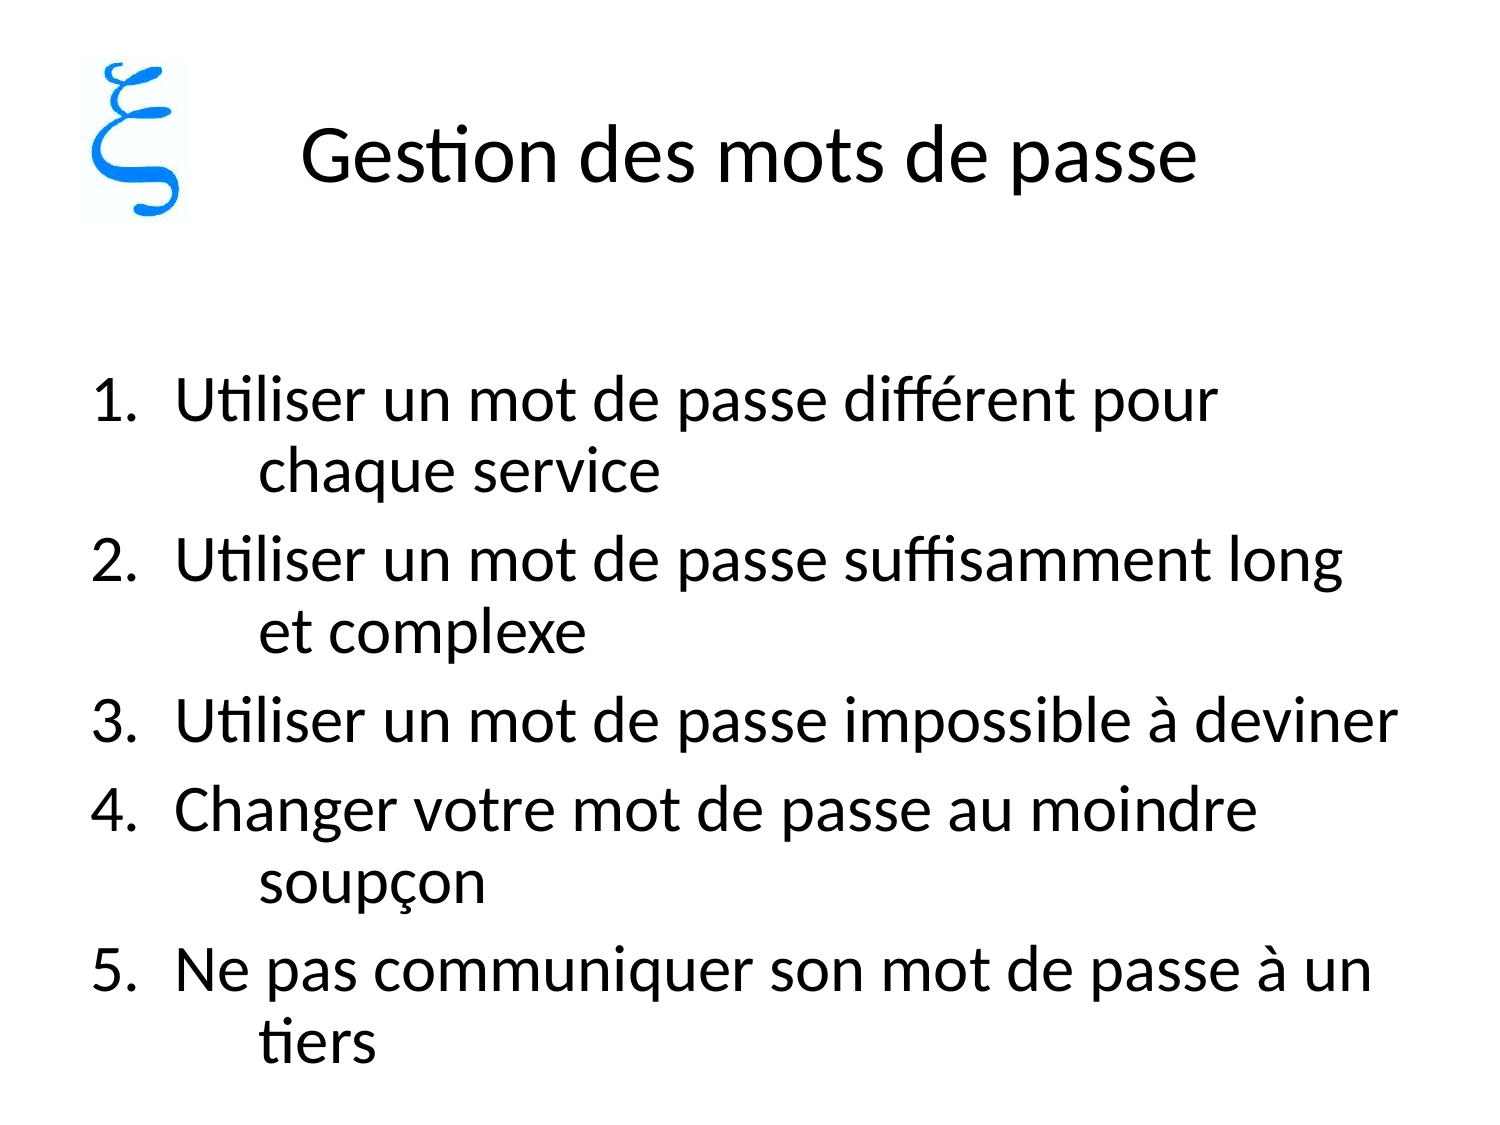

Gestion des mots de passe
# Utiliser un mot de passe différent pour chaque service
Utiliser un mot de passe suffisamment long et complexe
Utiliser un mot de passe impossible à deviner
Changer votre mot de passe au moindre soupçon
Ne pas communiquer son mot de passe à un tiers